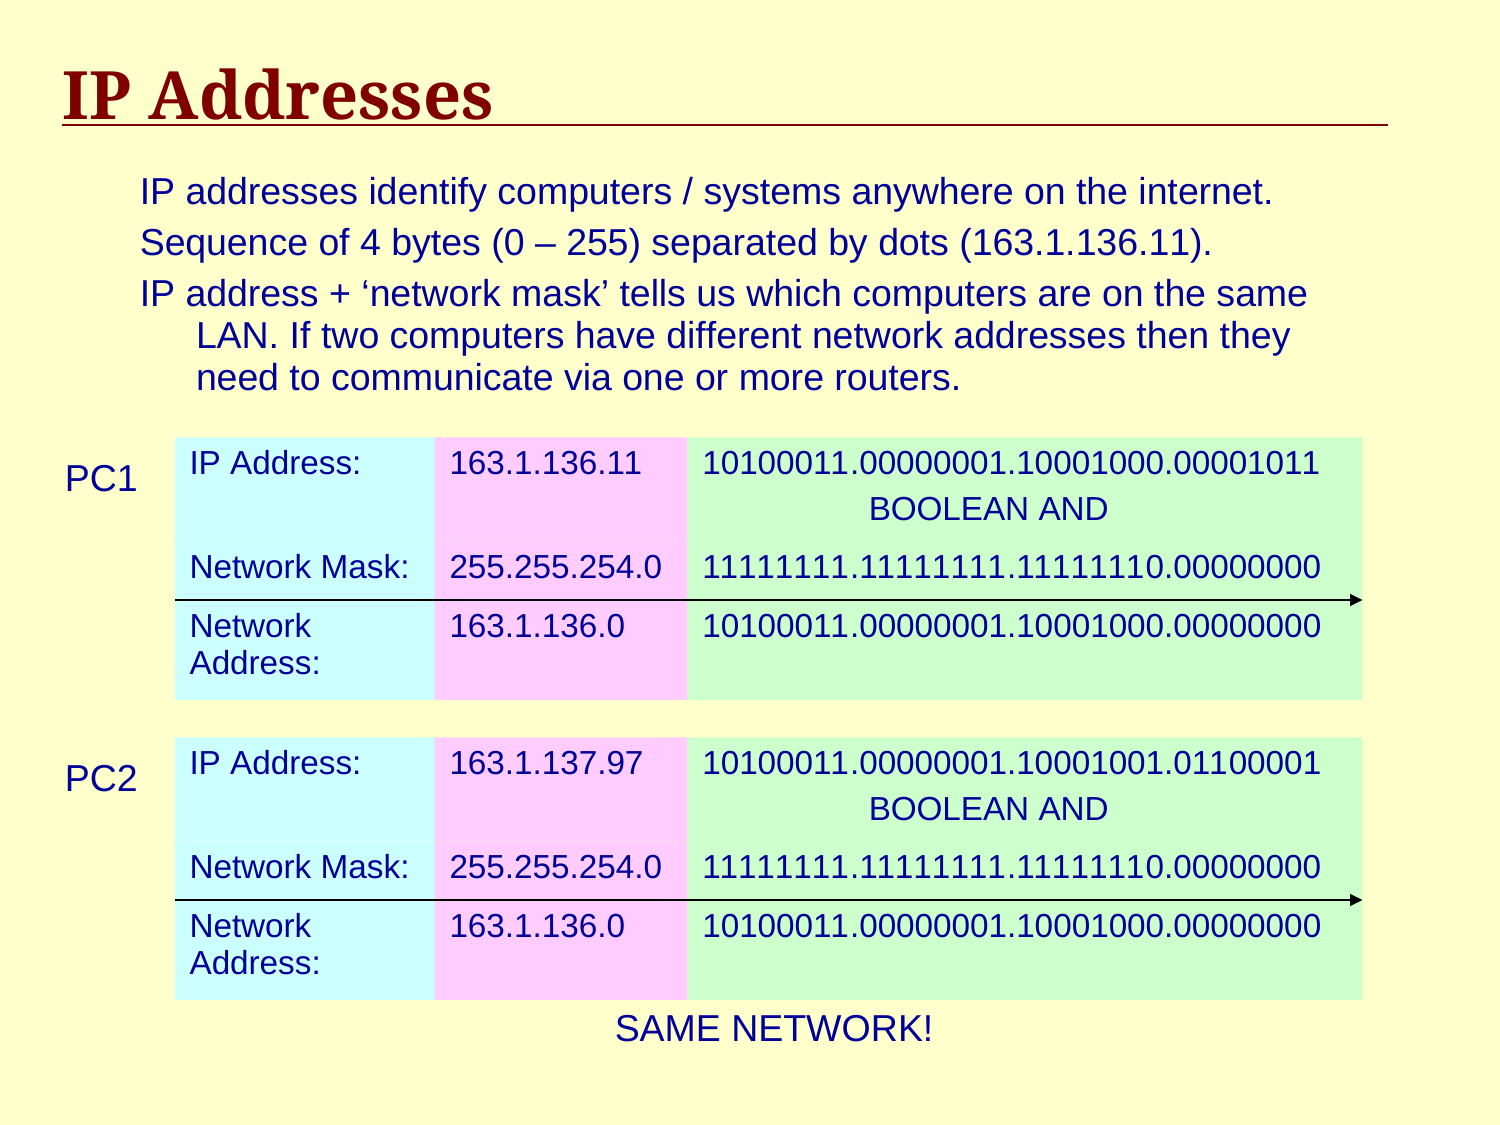

# IP Addresses
IP addresses identify computers / systems anywhere on the internet.
Sequence of 4 bytes (0 – 255) separated by dots (163.1.136.11).
IP address + ‘network mask’ tells us which computers are on the same LAN. If two computers have different network addresses then they need to communicate via one or more routers.
IP Address:
163.1.136.11
10100011.00000001.10001000.00001011
 BOOLEAN AND
Network Mask:
255.255.254.0
11111111.11111111.11111110.00000000
Network Address:
163.1.136.0
10100011.00000001.10001000.00000000
PC1
IP Address:
163.1.137.97
10100011.00000001.10001001.01100001
 BOOLEAN AND
Network Mask:
255.255.254.0
11111111.11111111.11111110.00000000
Network Address:
163.1.136.0
10100011.00000001.10001000.00000000
PC2
SAME NETWORK!